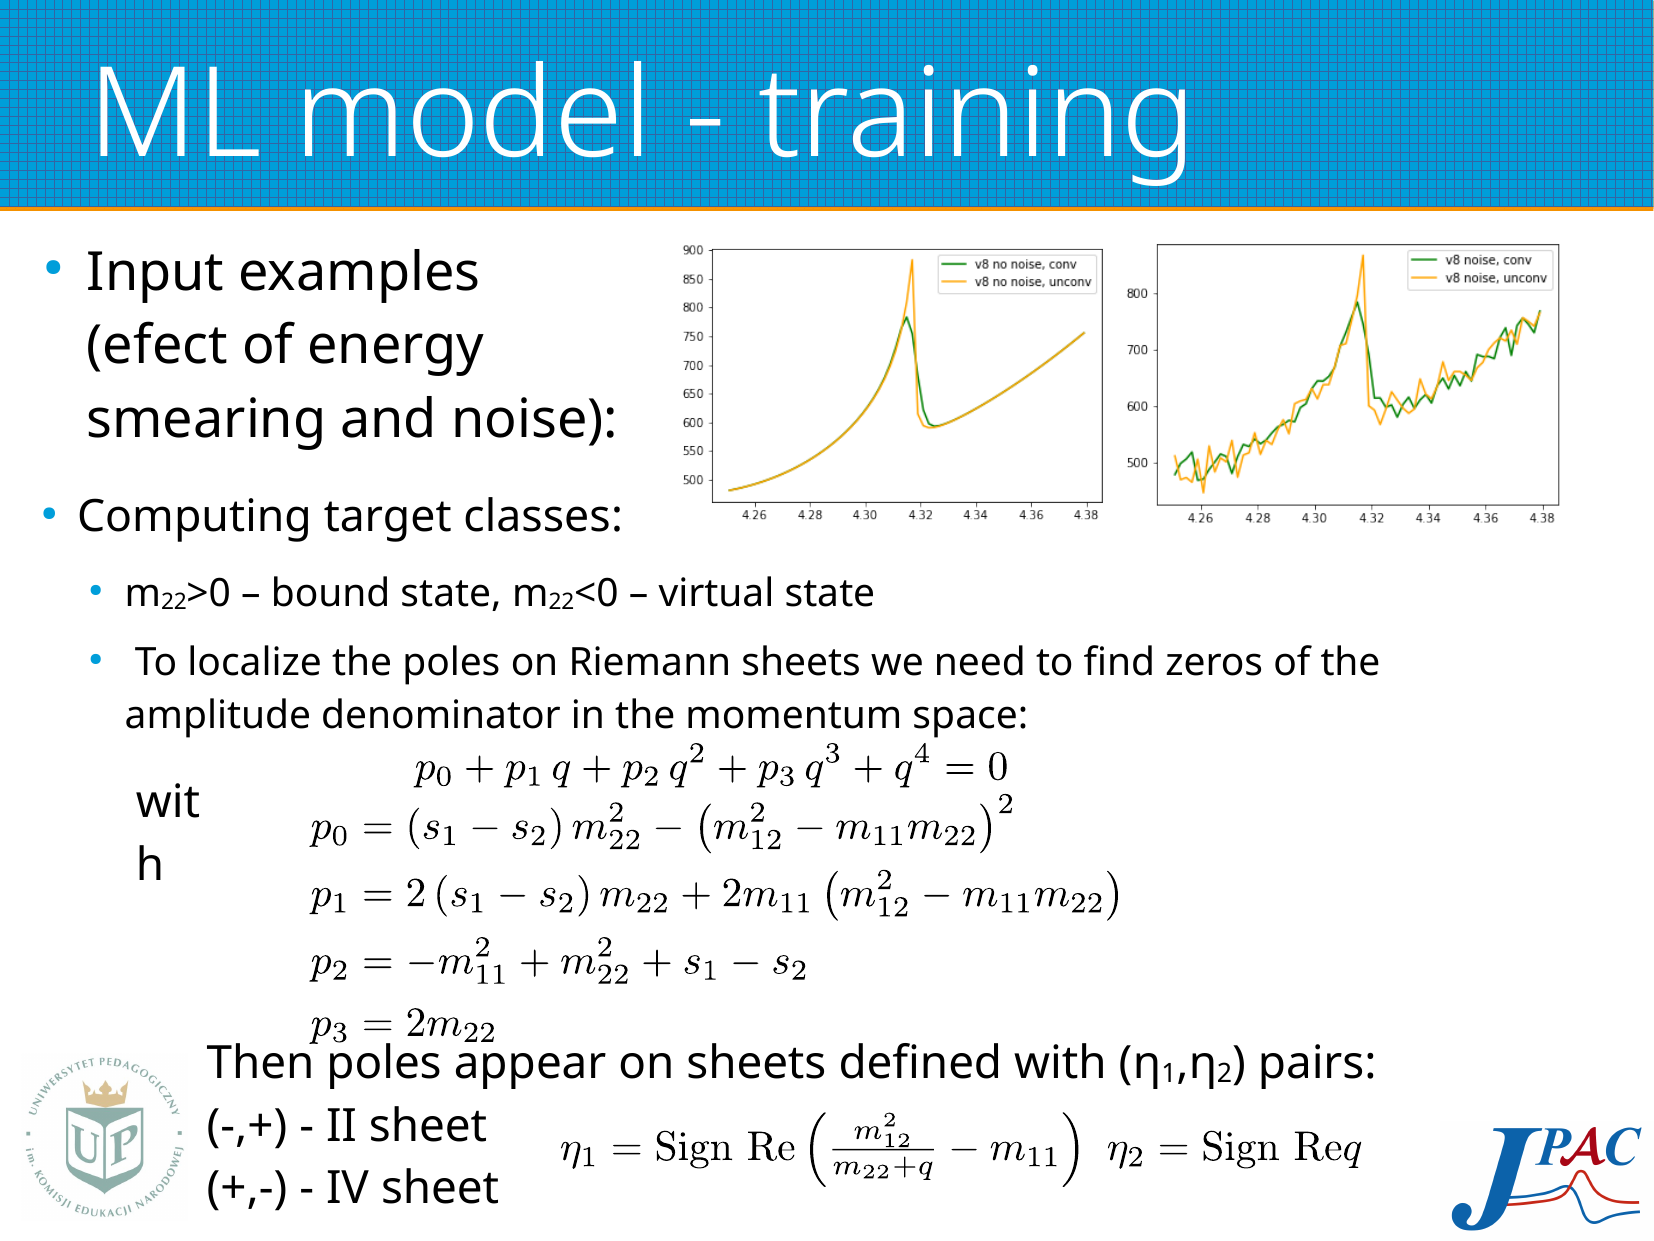

# ML model - training
Input examples (efect of energy smearing and noise):
Computing target classes:
m22>0 – bound state, m22<0 – virtual state
 To localize the poles on Riemann sheets we need to find zeros of the amplitude denominator in the momentum space:
with
Then poles appear on sheets defined with (η1,η2) pairs:
(-,+) - II sheet
(+,-) - IV sheet